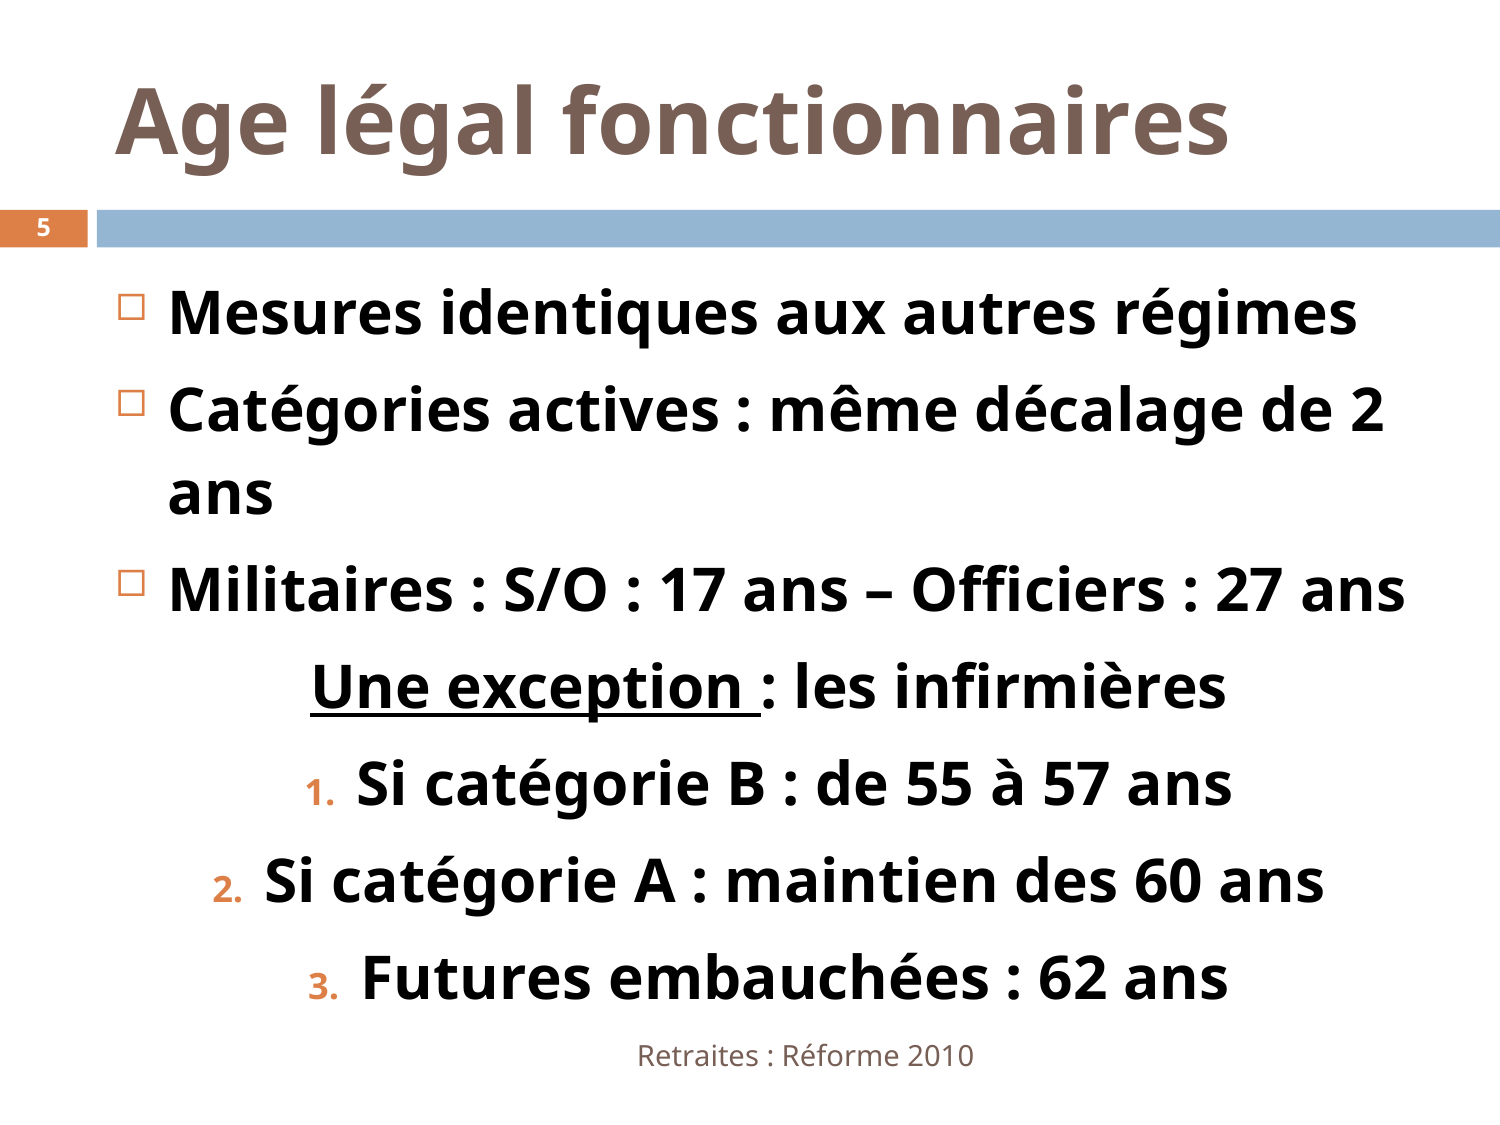

# Age légal fonctionnaires
Mesures identiques aux autres régimes
Catégories actives : même décalage de 2 ans
Militaires : S/O : 17 ans – Officiers : 27 ans
Une exception : les infirmières
Si catégorie B : de 55 à 57 ans
Si catégorie A : maintien des 60 ans
Futures embauchées : 62 ans
Retraites : Réforme 2010